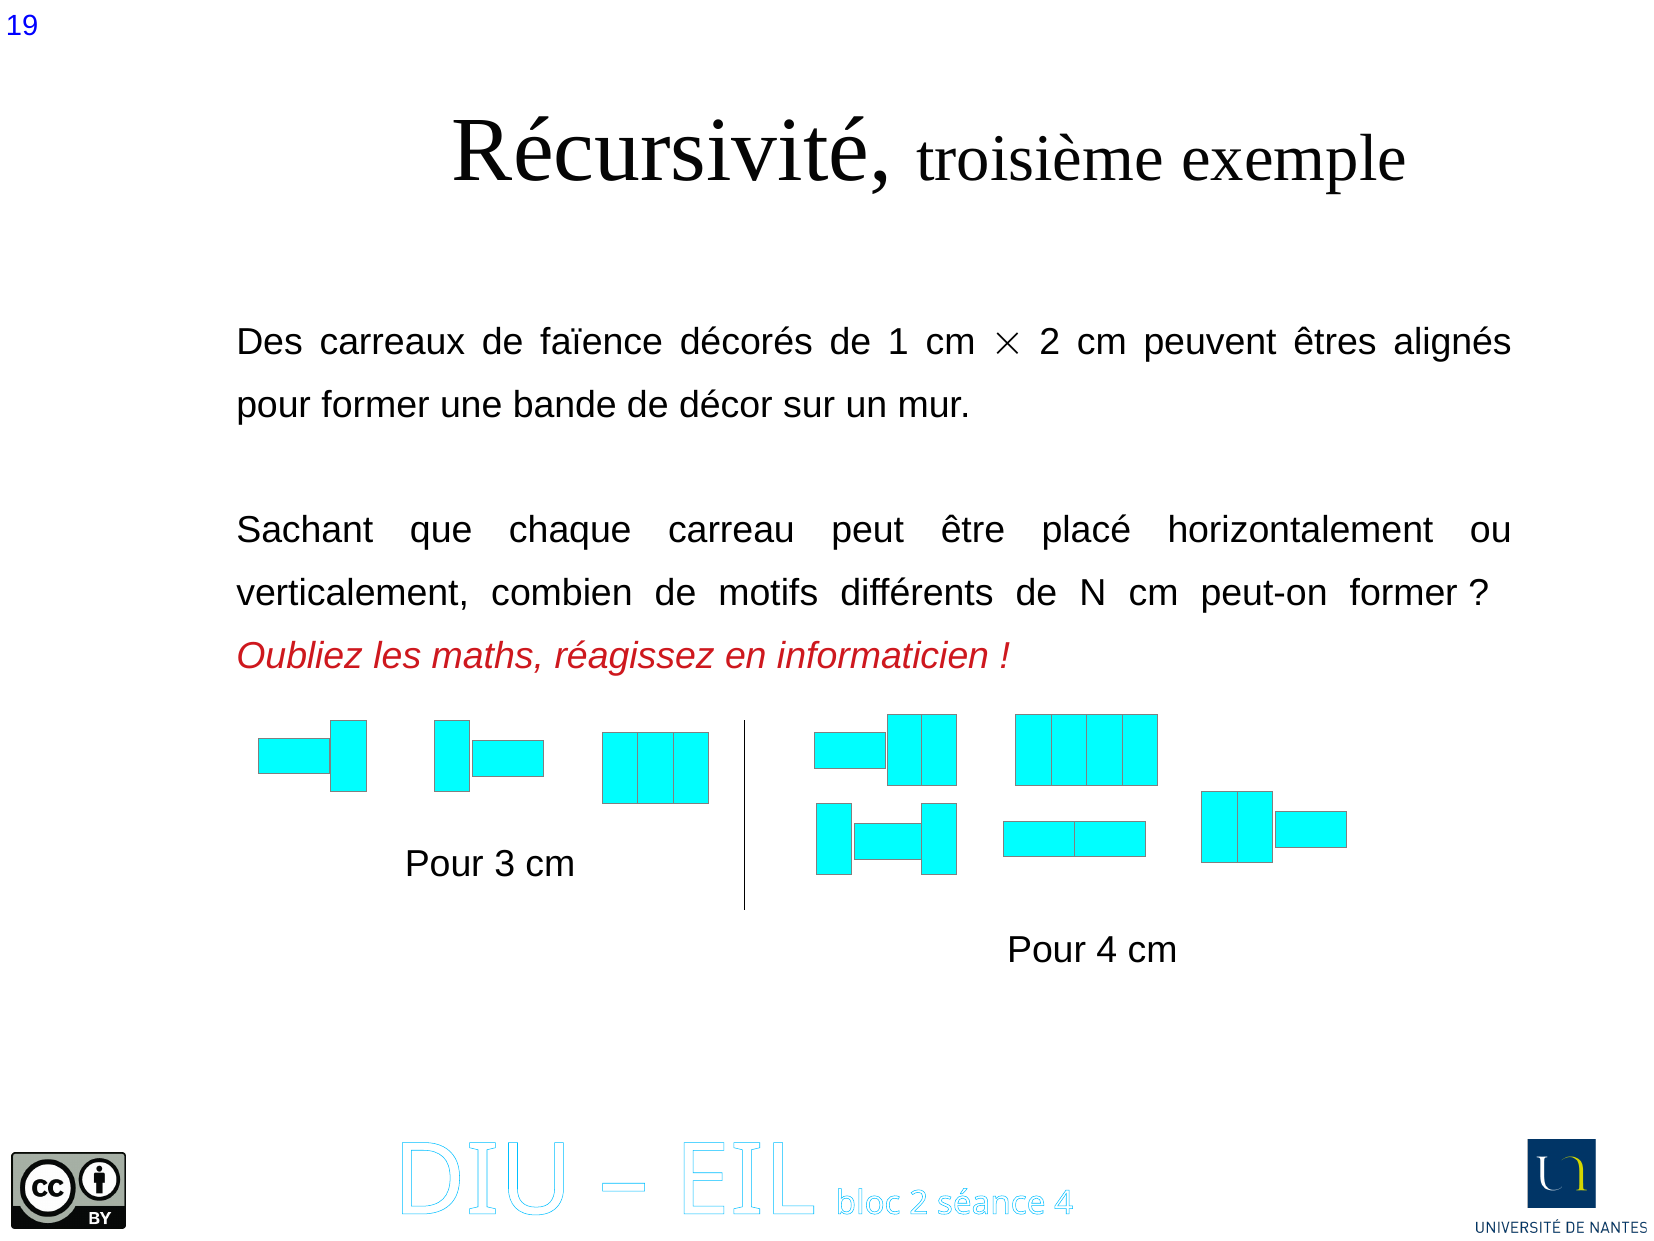

19
# Récursivité, troisième exemple
Des carreaux de faïence décorés de 1 cm × 2 cm peuvent êtres alignés pour former une bande de décor sur un mur.
Sachant que chaque carreau peut être placé horizontalement ou verticalement, combien de motifs différents de N cm peut-on former ? Oubliez les maths, réagissez en informaticien !
Pour 3 cm
Pour 4 cm